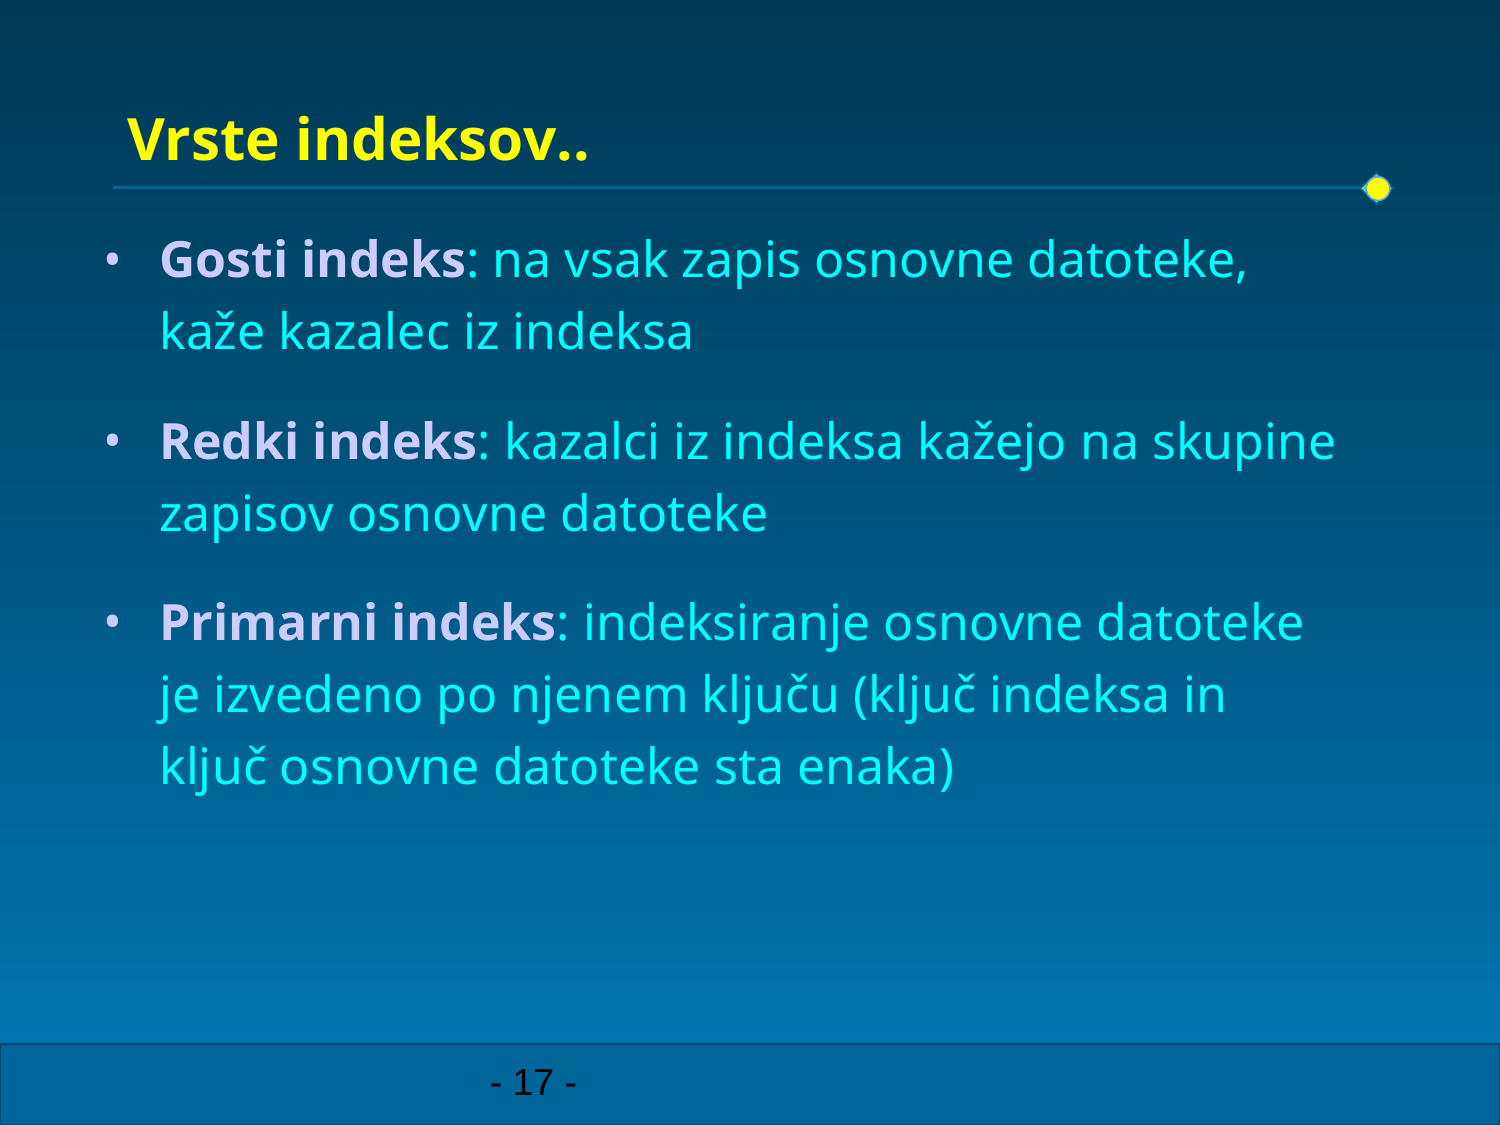

# Vrste indeksov..
Gosti indeks: na vsak zapis osnovne datoteke, kaže kazalec iz indeksa
Redki indeks: kazalci iz indeksa kažejo na skupine zapisov osnovne datoteke
Primarni indeks: indeksiranje osnovne datoteke je izvedeno po njenem ključu (ključ indeksa in ključ osnovne datoteke sta enaka)